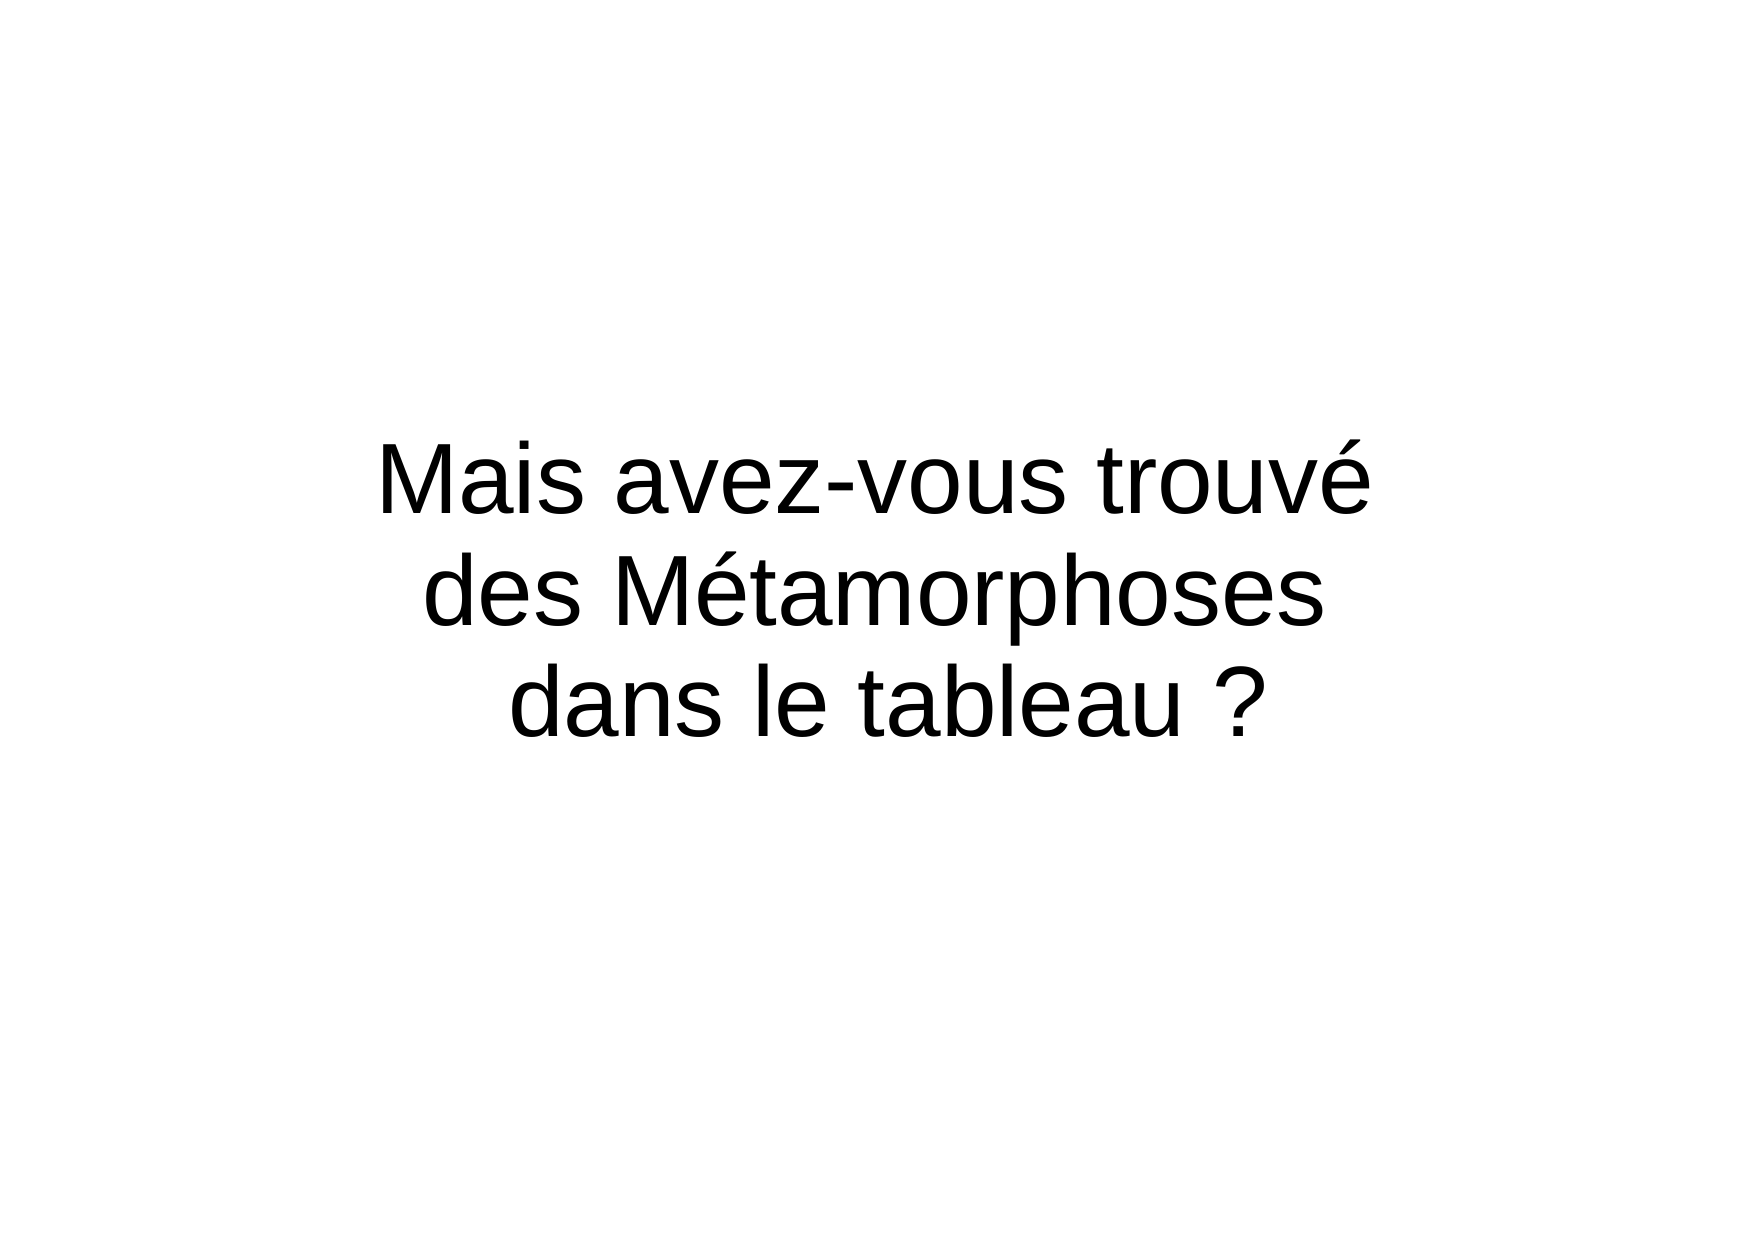

Mais avez-vous trouvé
des Métamorphoses
dans le tableau ?